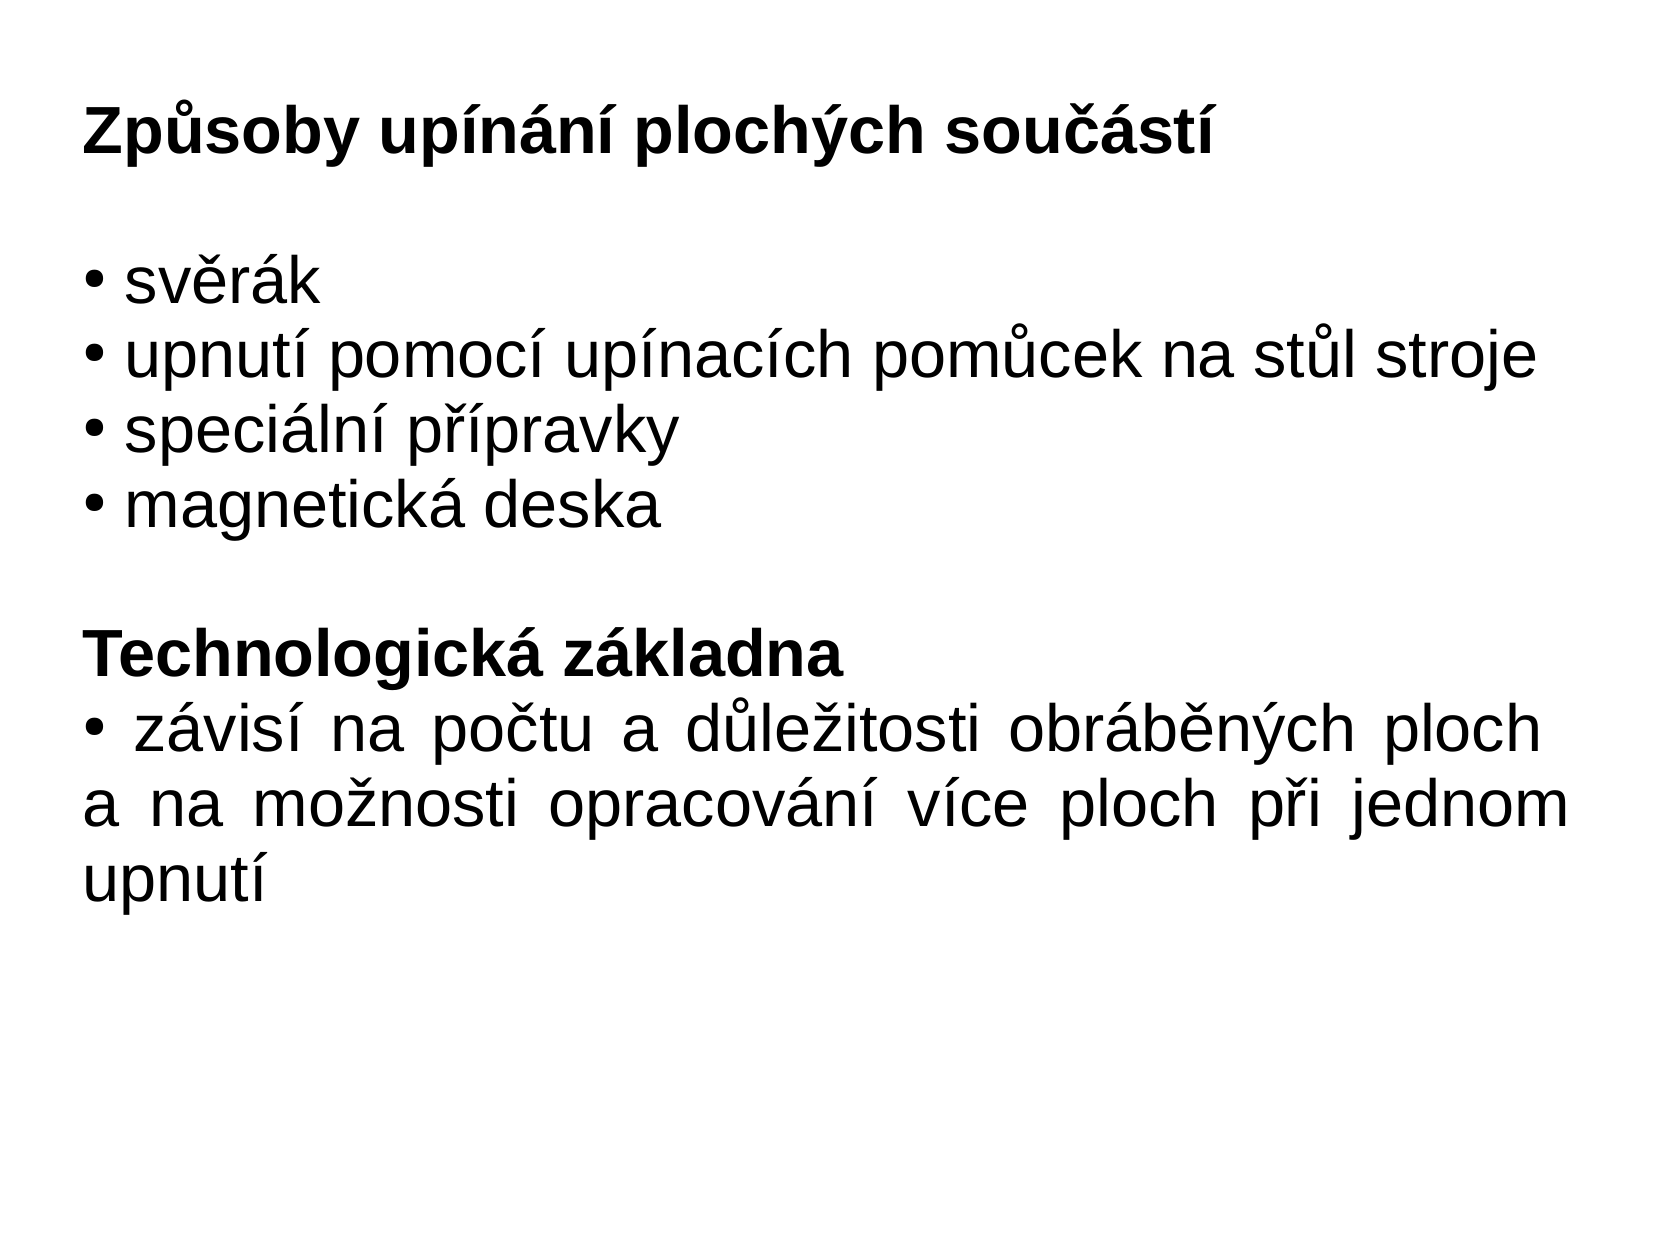

# Způsoby upínání plochých součástí
 svěrák
 upnutí pomocí upínacích pomůcek na stůl stroje
 speciální přípravky
 magnetická deska
Technologická základna
 závisí na počtu a důležitosti obráběných ploch
a na možnosti opracování více ploch při jednom upnutí